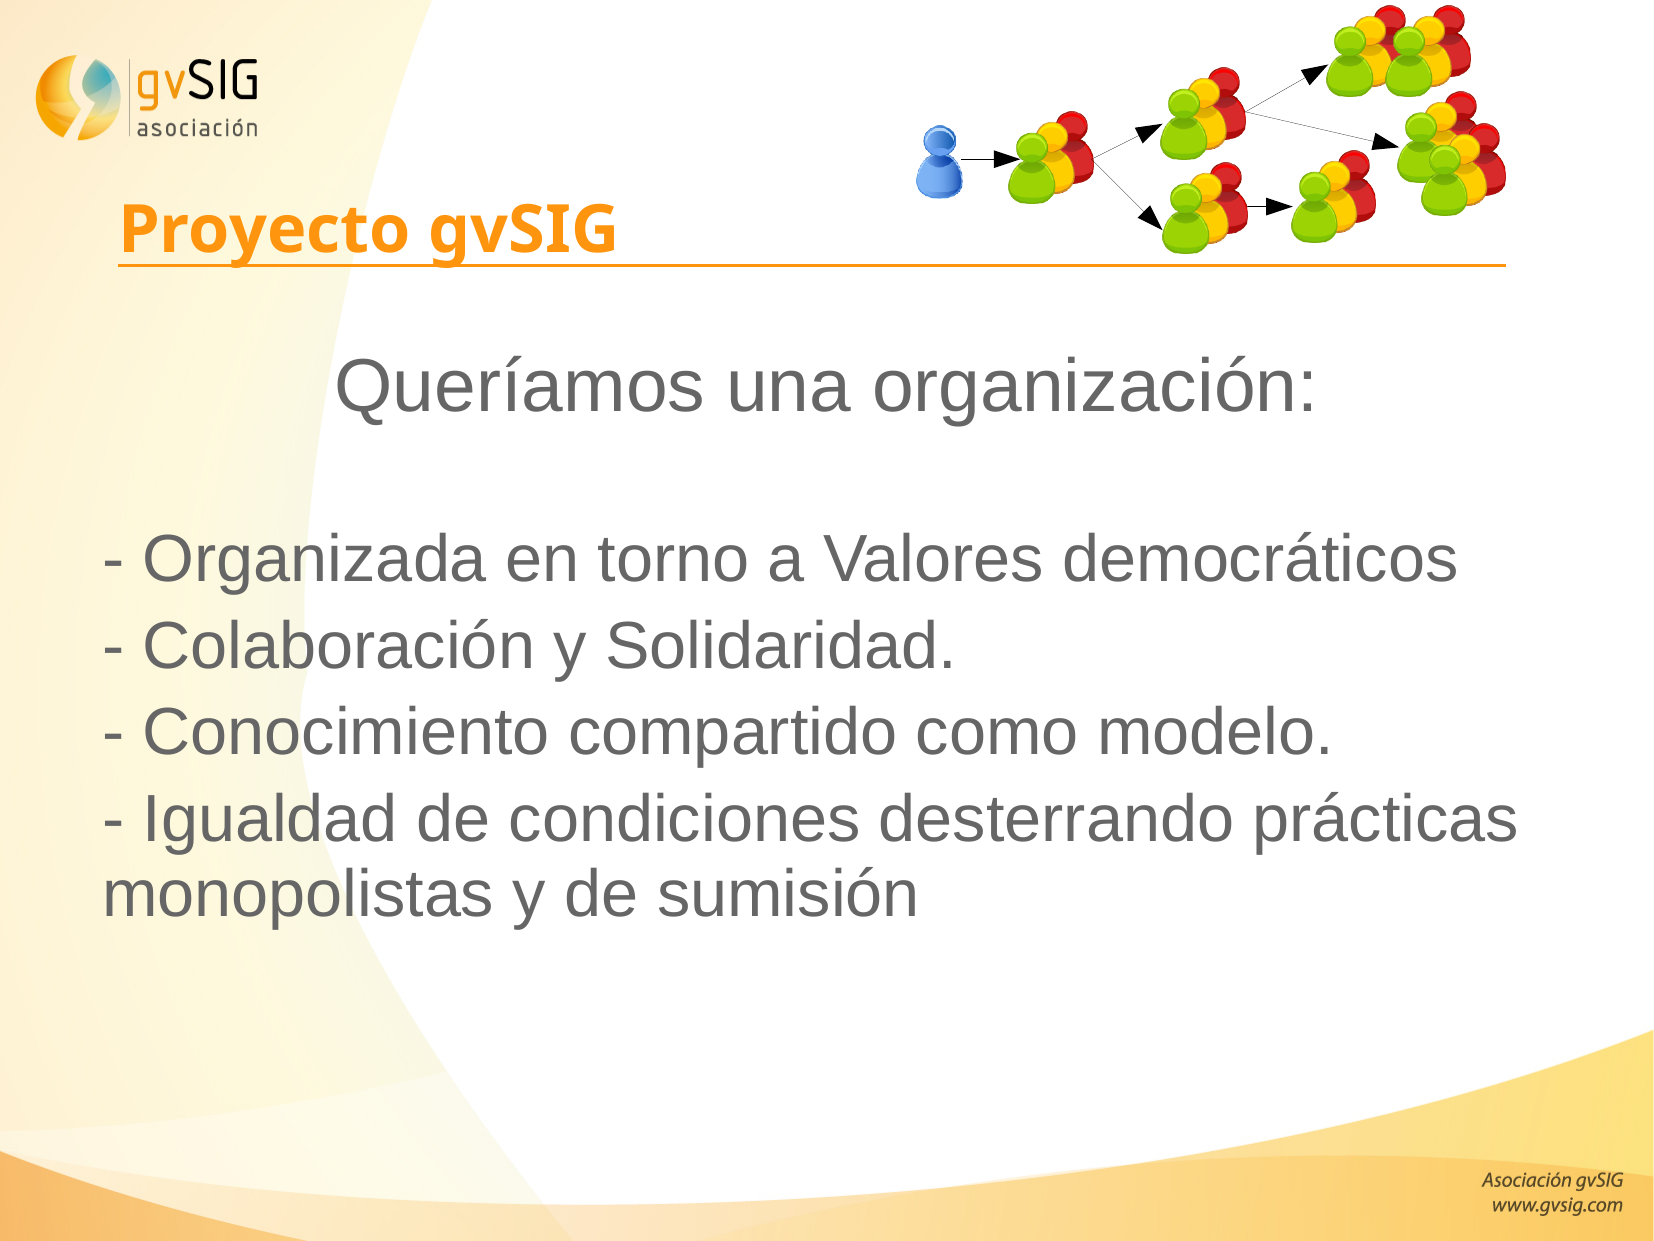

# Proyecto gvSIG
Queríamos una organización:
- Organizada en torno a Valores democráticos
- Colaboración y Solidaridad.
- Conocimiento compartido como modelo.
- Igualdad de condiciones desterrando prácticas monopolistas y de sumisión